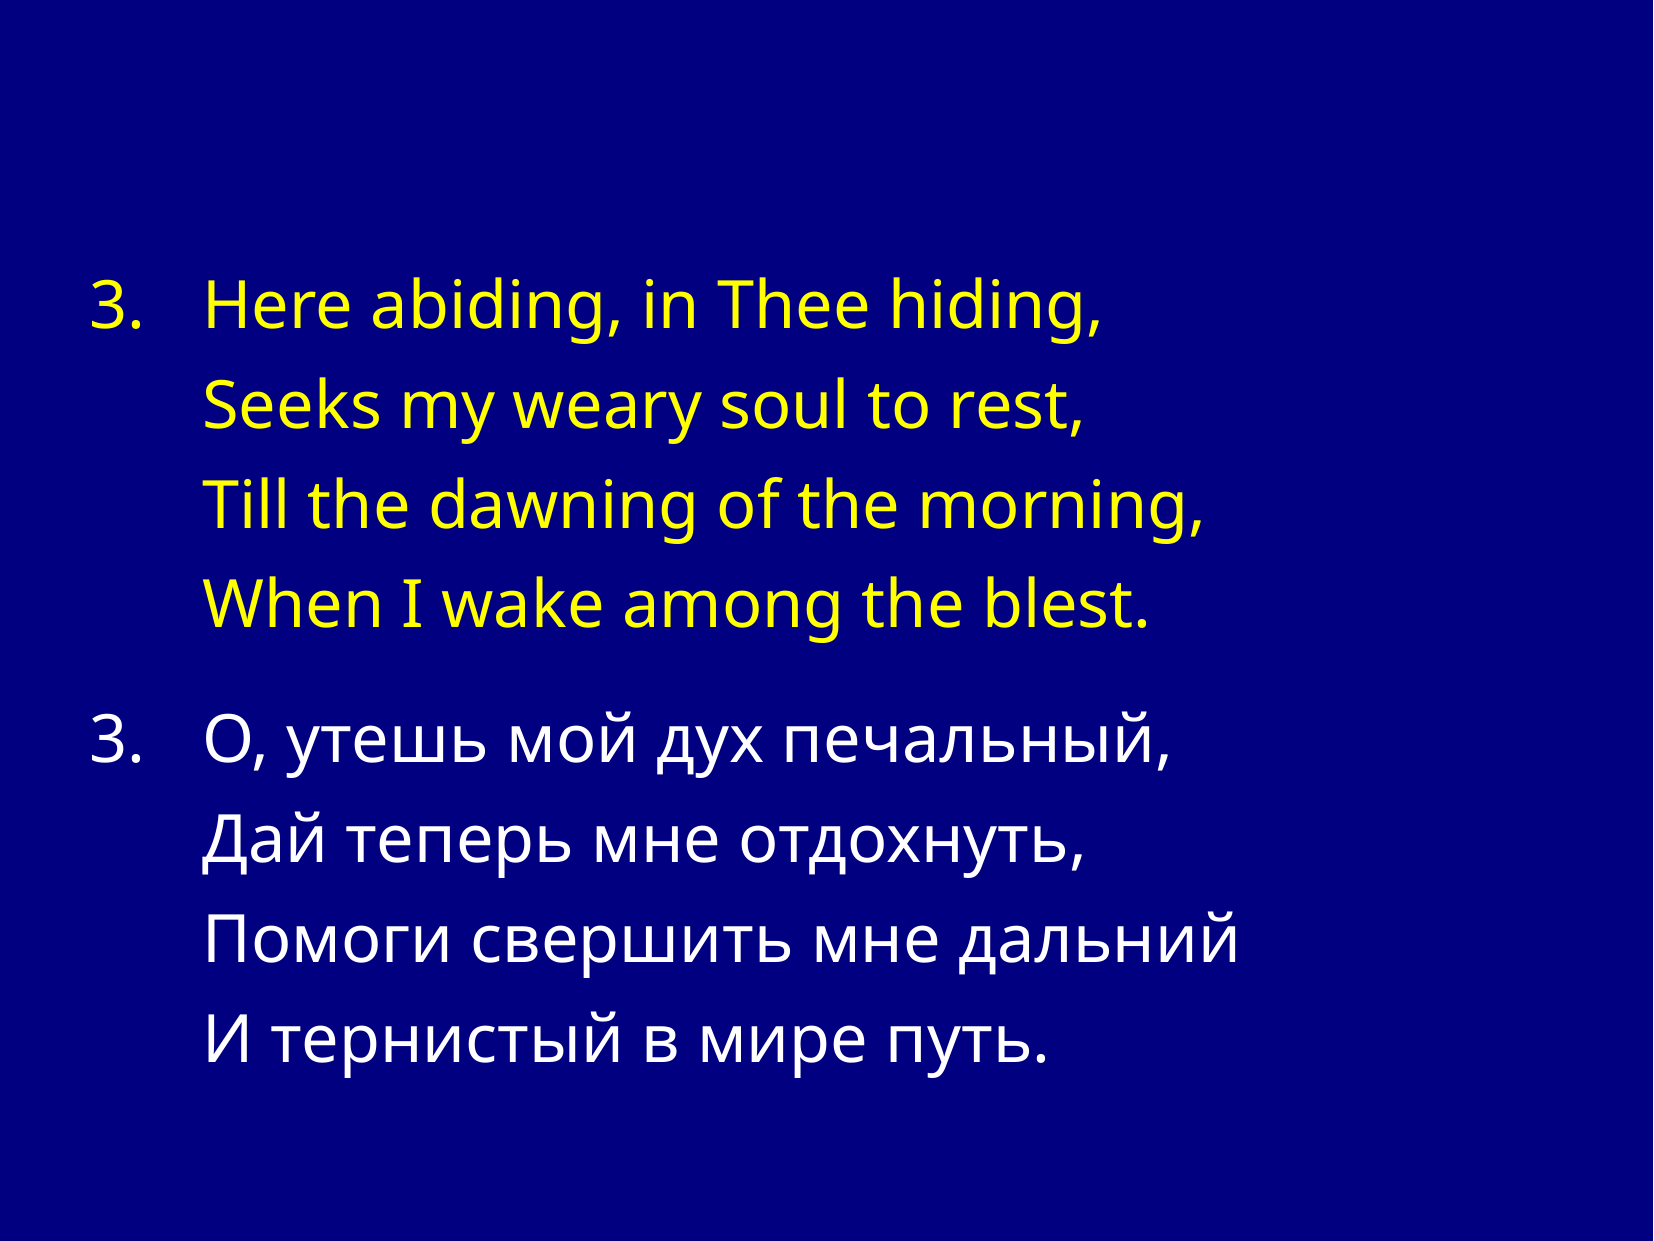

3.	Here abiding, in Thee hiding,
	Seeks my weary soul to rest,
	Till the dawning of the morning,
	When I wake among the blest.
3.	О, утешь мой дух печальный,
	Дай теперь мне отдохнуть,
	Помоги свершить мне дальний
	И тернистый в мире путь.